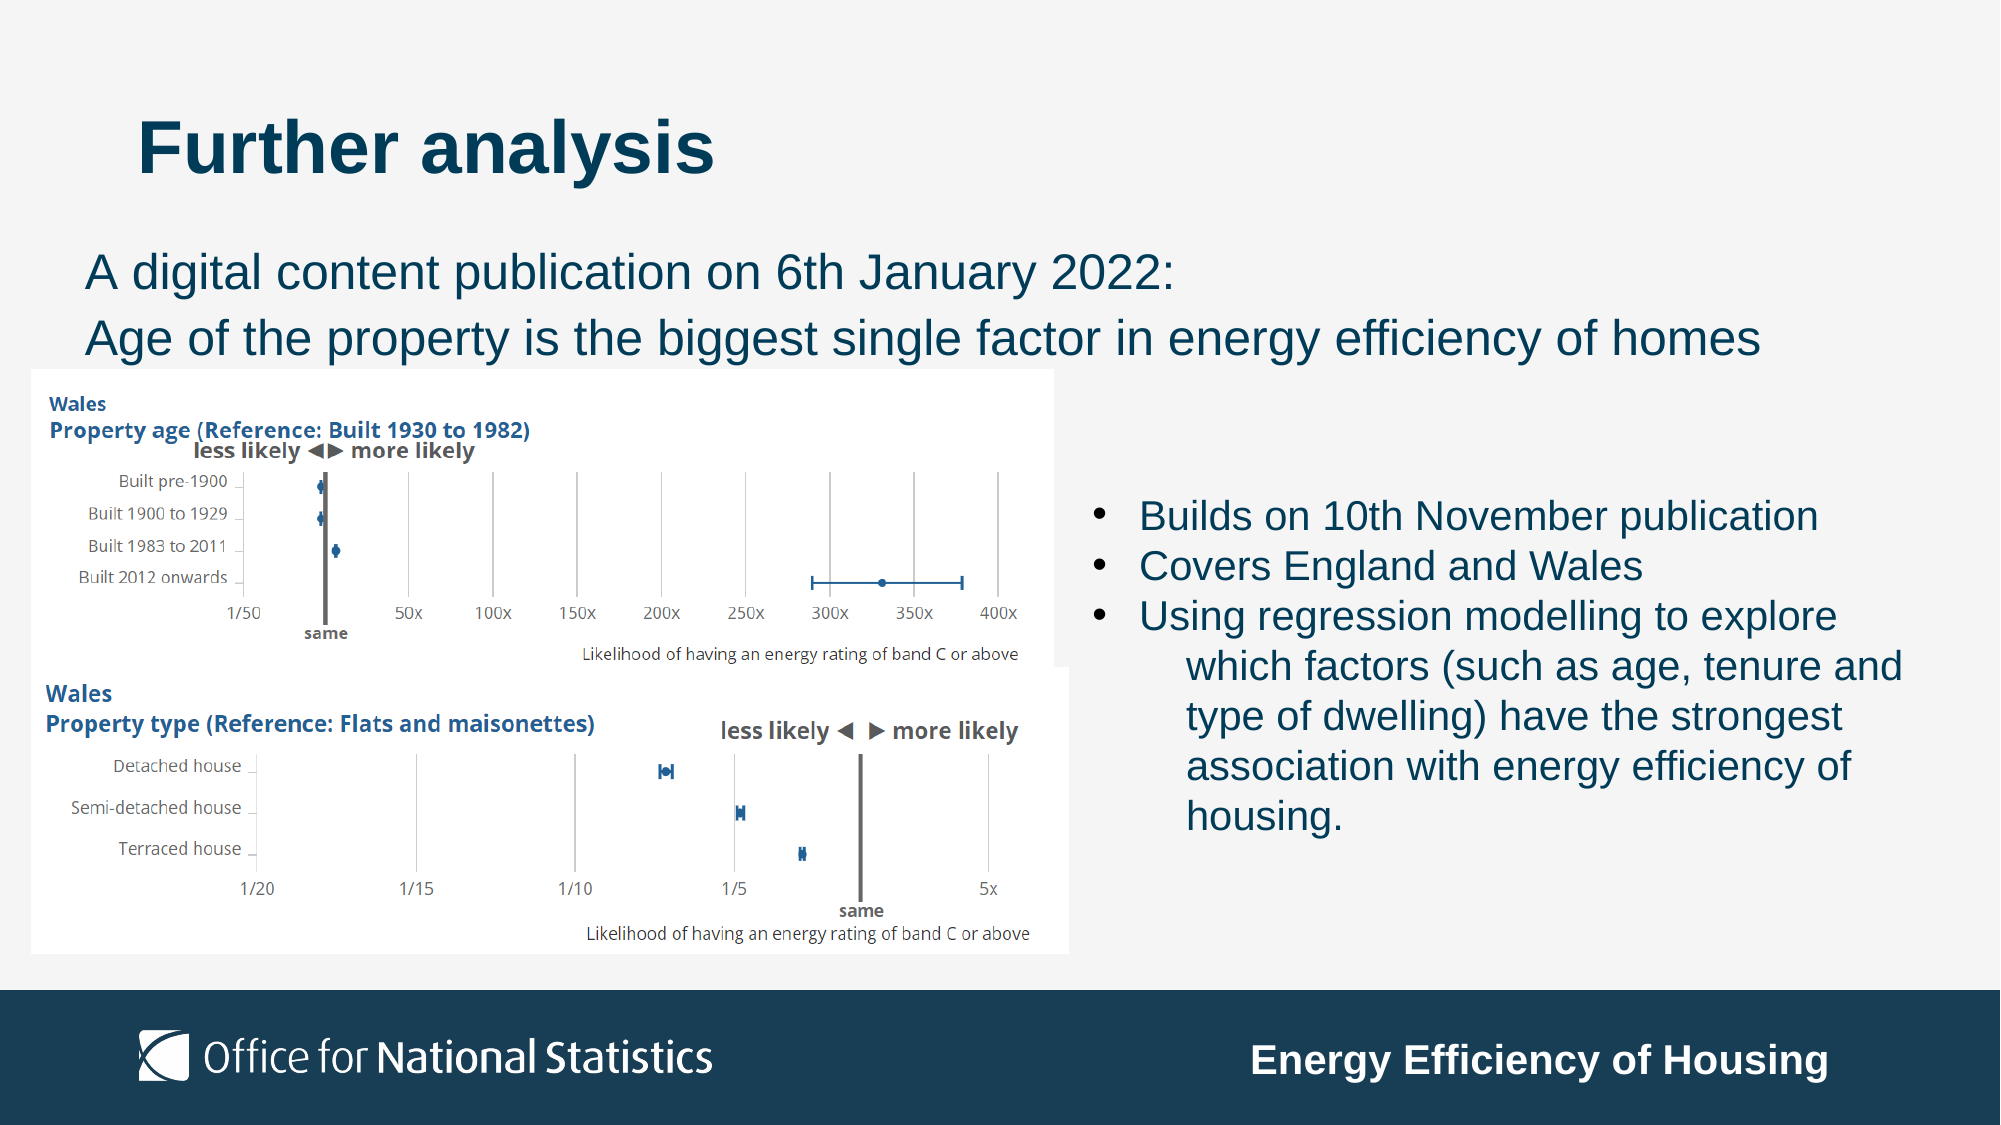

# Further analysis
A digital content publication on 6th January 2022: Age of the property is the biggest single factor in energy efficiency of homes
Builds on 10th November publication
Covers England and Wales
Using regression modelling to explore which factors (such as age, tenure and type of dwelling) have the strongest association with energy efficiency of housing.
Energy Efficiency of Housing